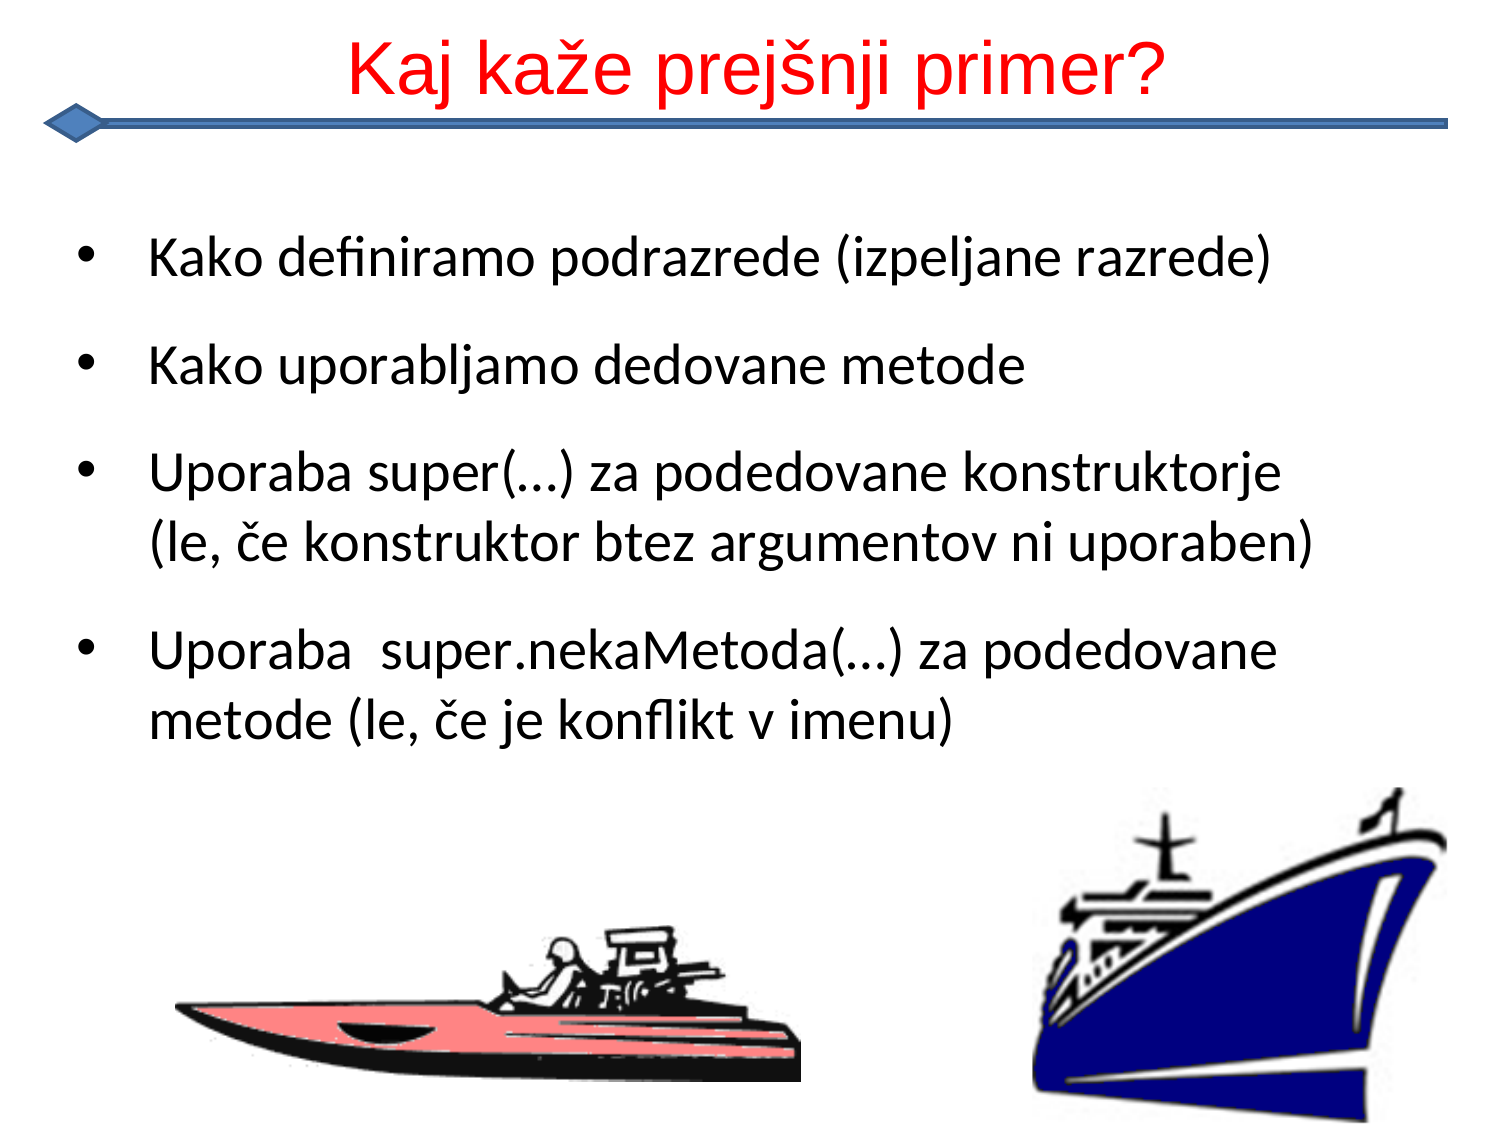

# Kaj kaže prejšnji primer?
Kako definiramo podrazrede (izpeljane razrede)
Kako uporabljamo dedovane metode
Uporaba super(…) za podedovane konstruktorje (le, če konstruktor btez argumentov ni uporaben)
Uporaba super.nekaMetoda(…) za podedovane metode (le, če je konflikt v imenu)